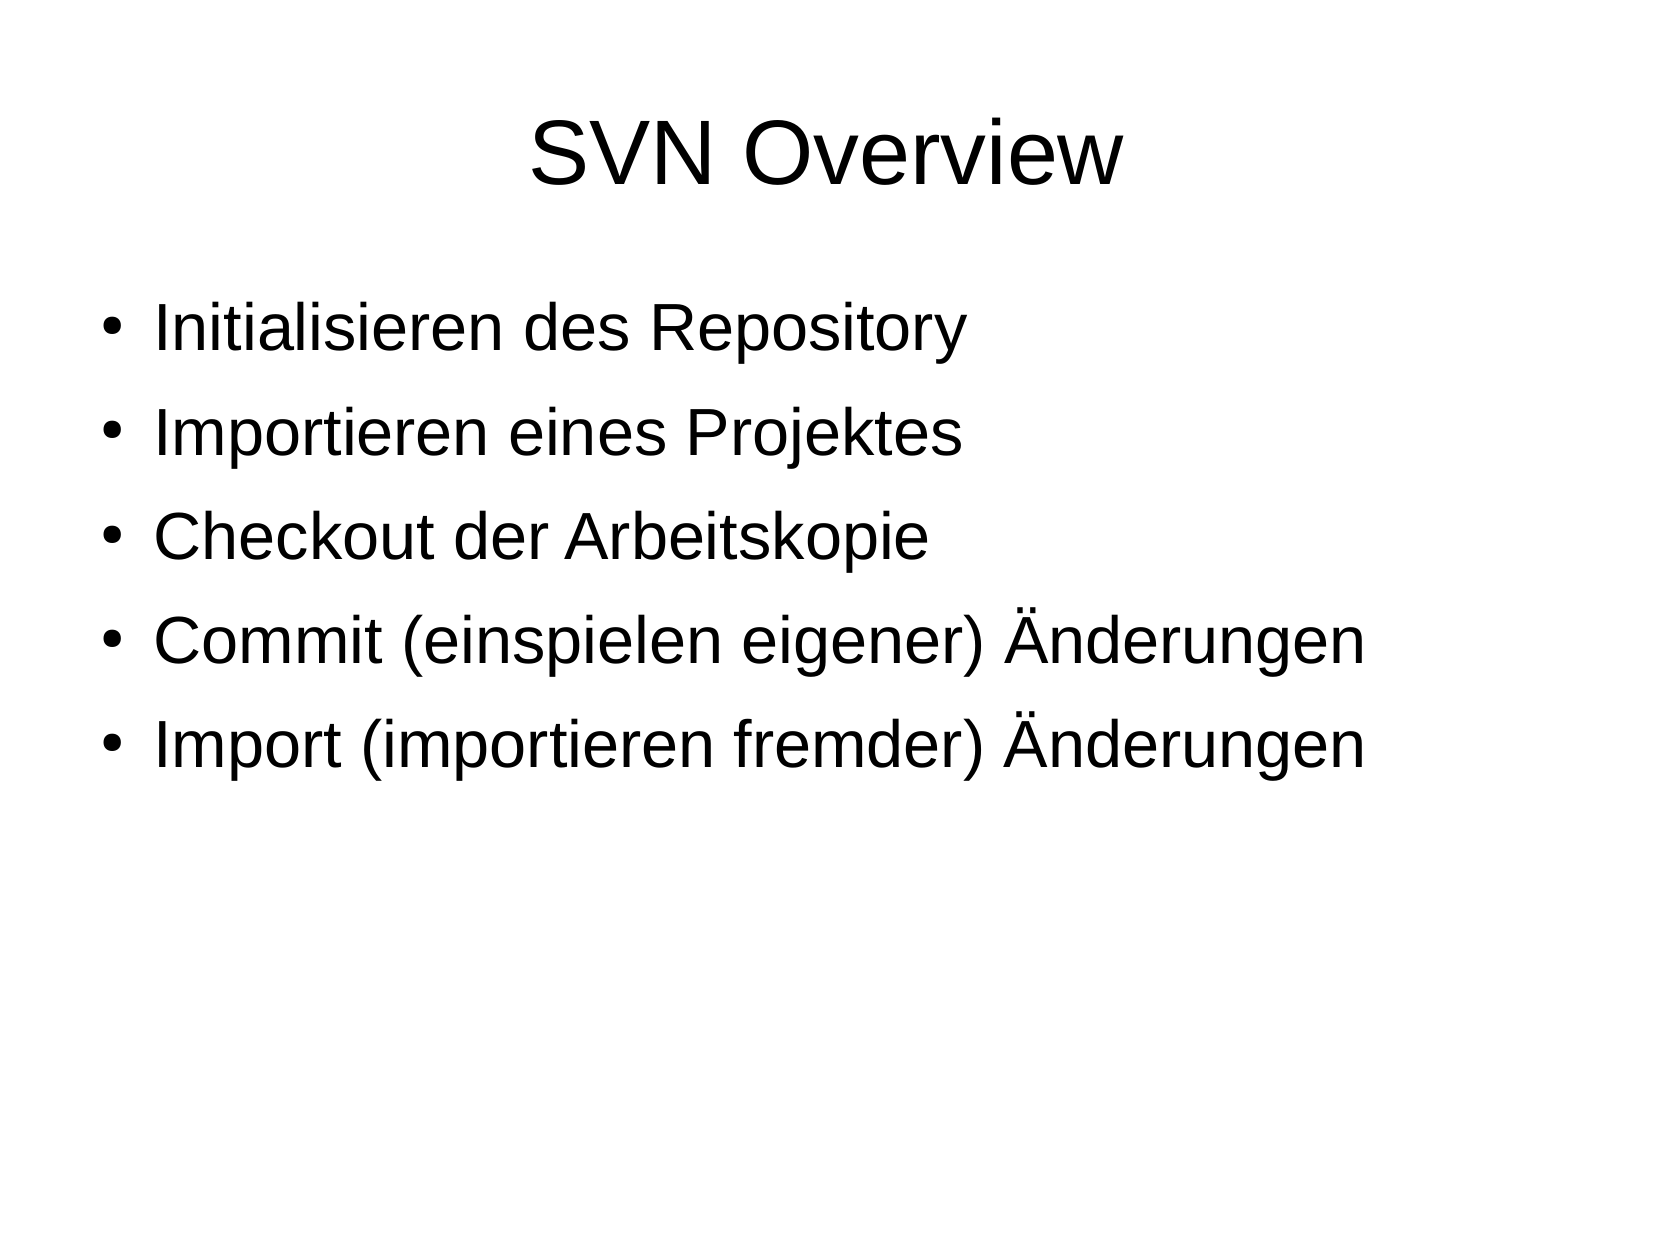

# SVN Overview
Initialisieren des Repository
Importieren eines Projektes
Checkout der Arbeitskopie
Commit (einspielen eigener) Änderungen
Import (importieren fremder) Änderungen